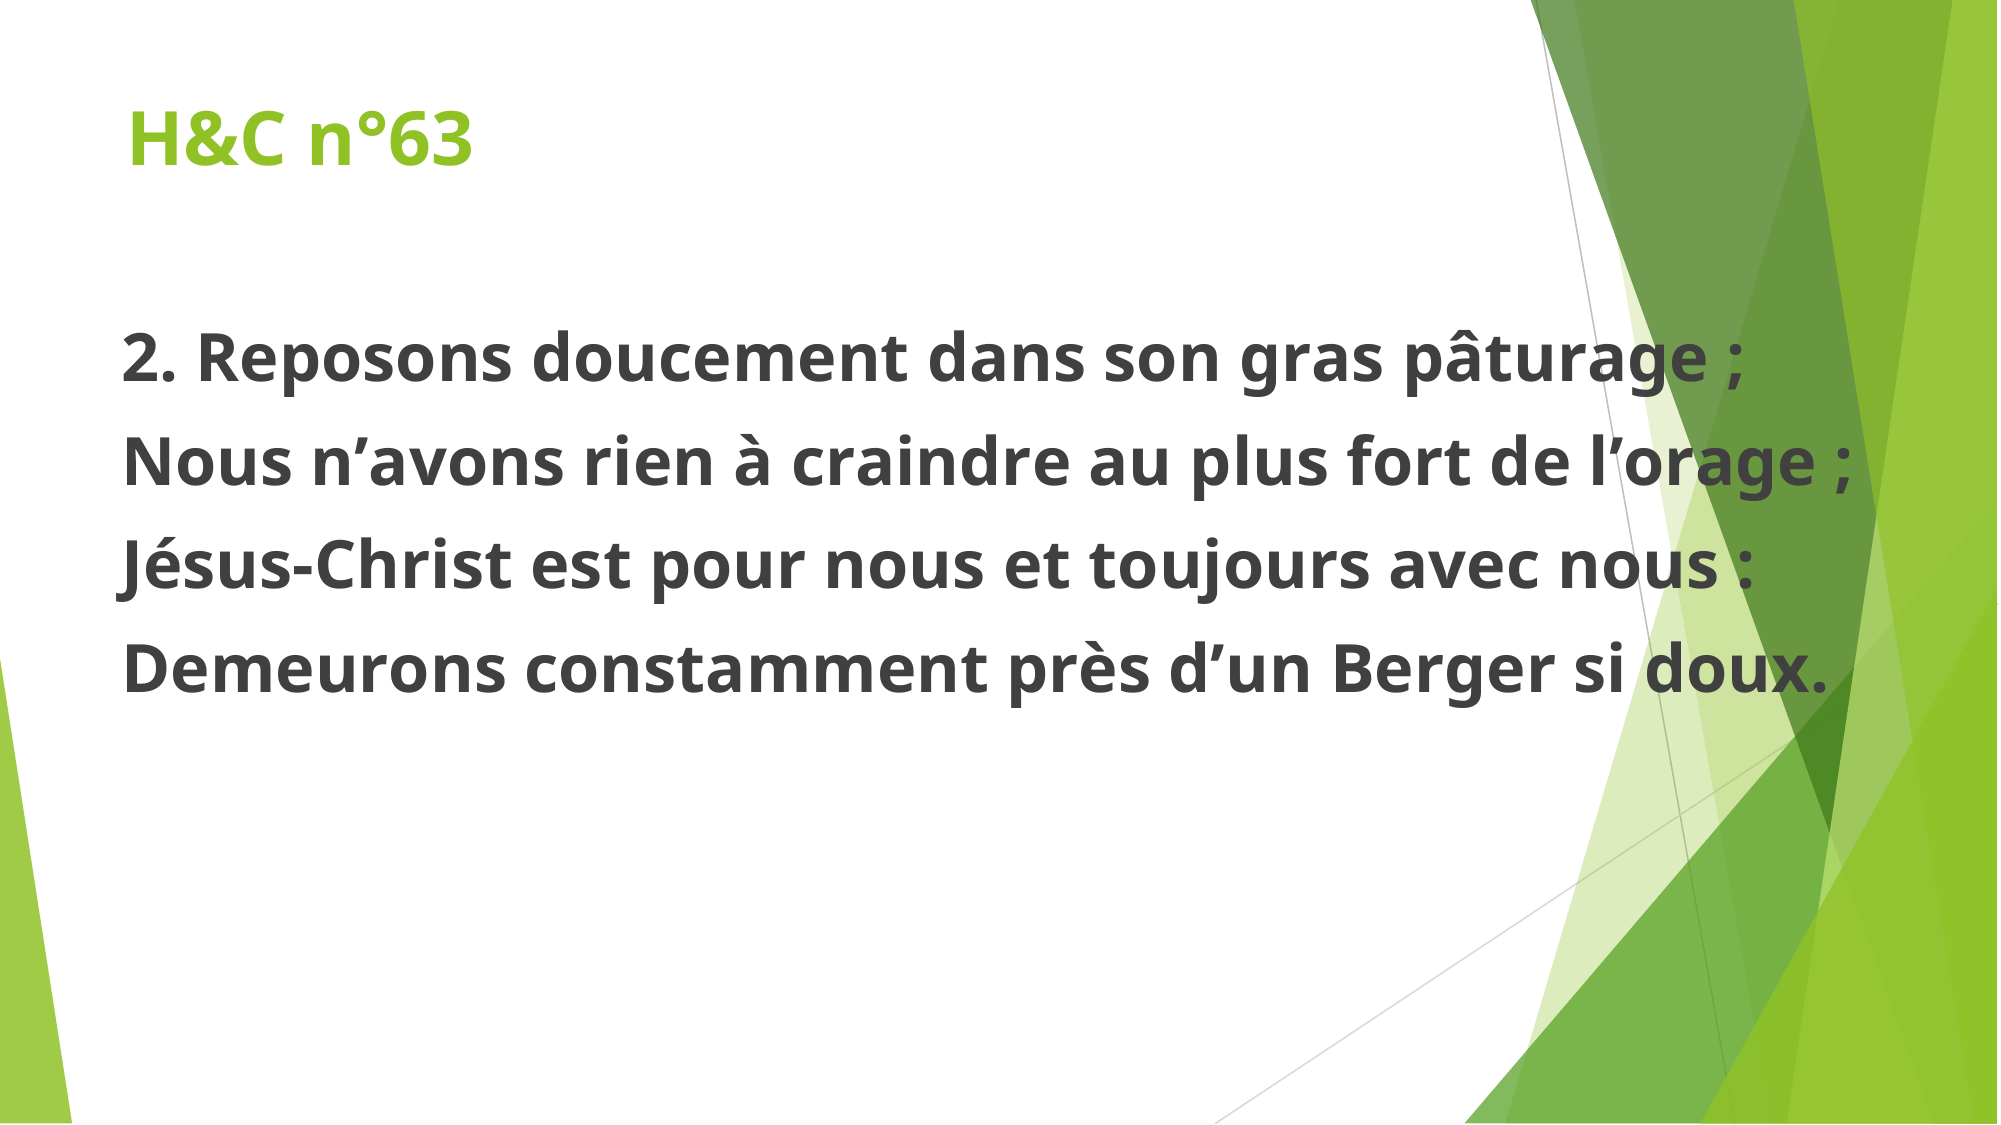

H&C n°63
2. Reposons doucement dans son gras pâturage ;
Nous n’avons rien à craindre au plus fort de l’orage ;
Jésus-Christ est pour nous et toujours avec nous :
Demeurons constamment près d’un Berger si doux.